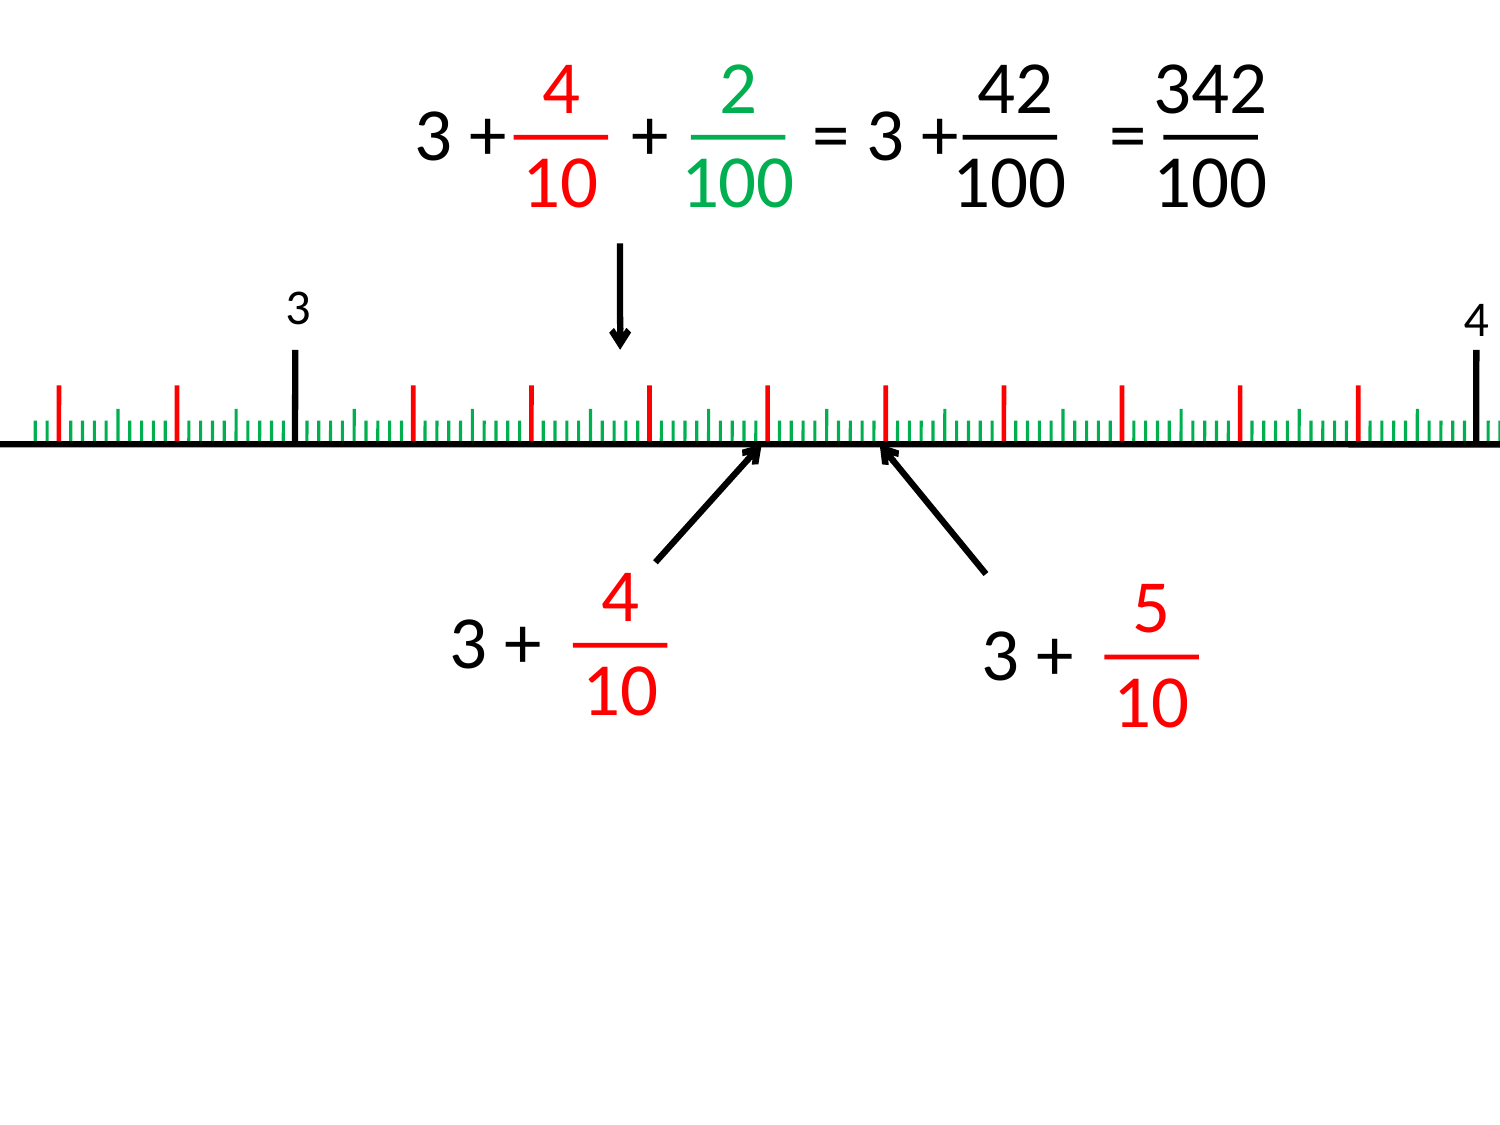

4
2
3 +
+
10
100
42
= 3 +
100
342
=
100
3
4
4
3 +
10
5
3 +
10